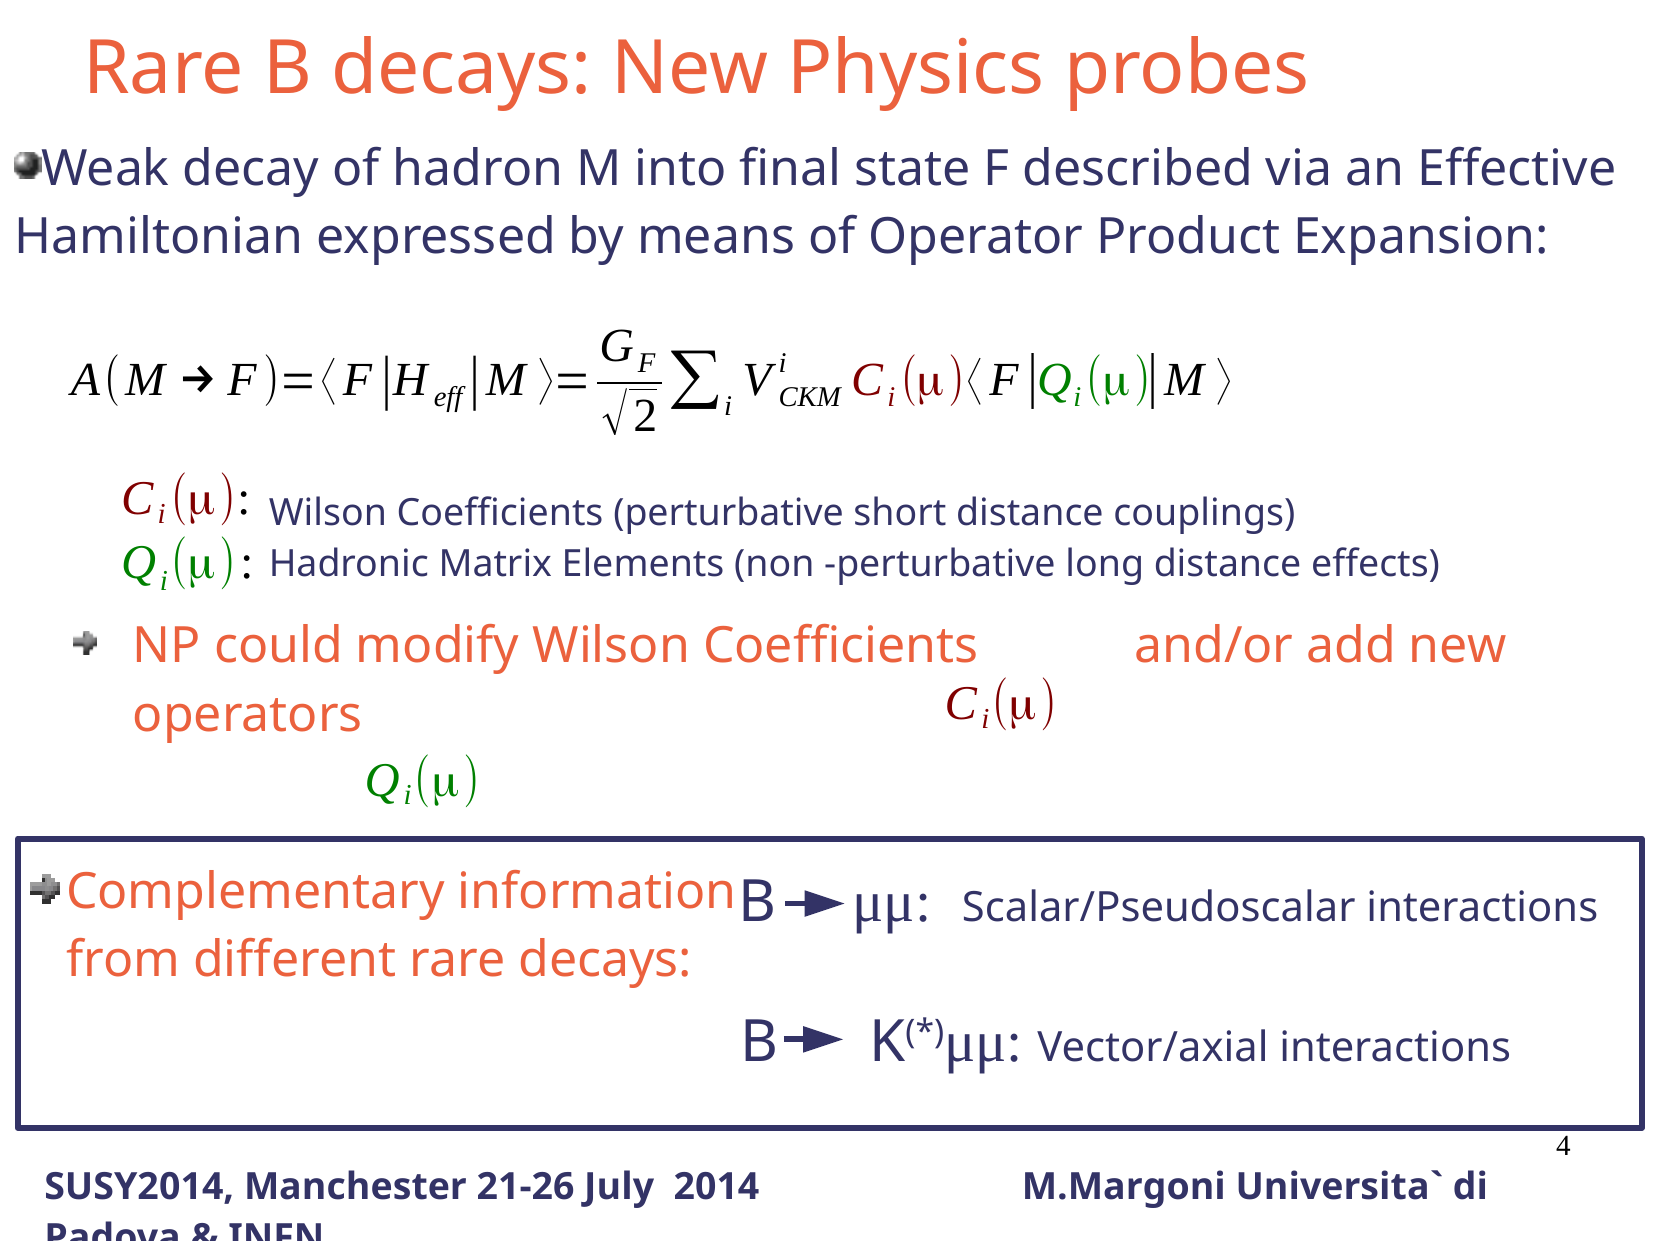

Rare B decays: New Physics probes
Weak decay of hadron M into final state F described via an Effective Hamiltonian expressed by means of Operator Product Expansion:
NP could modify Wilson Coefficients and/or add new
operators
Wilson Coefficients (perturbative short distance couplings)
Hadronic Matrix Elements (non -perturbative long distance effects)
Complementary information
from different rare decays:
 B μμ: Scalar/Pseudoscalar interactions
B K(*)μμ: Vector/axial interactions
4
SUSY2014, Manchester 21-26 July 2014 M.Margoni Universita` di Padova & INFN